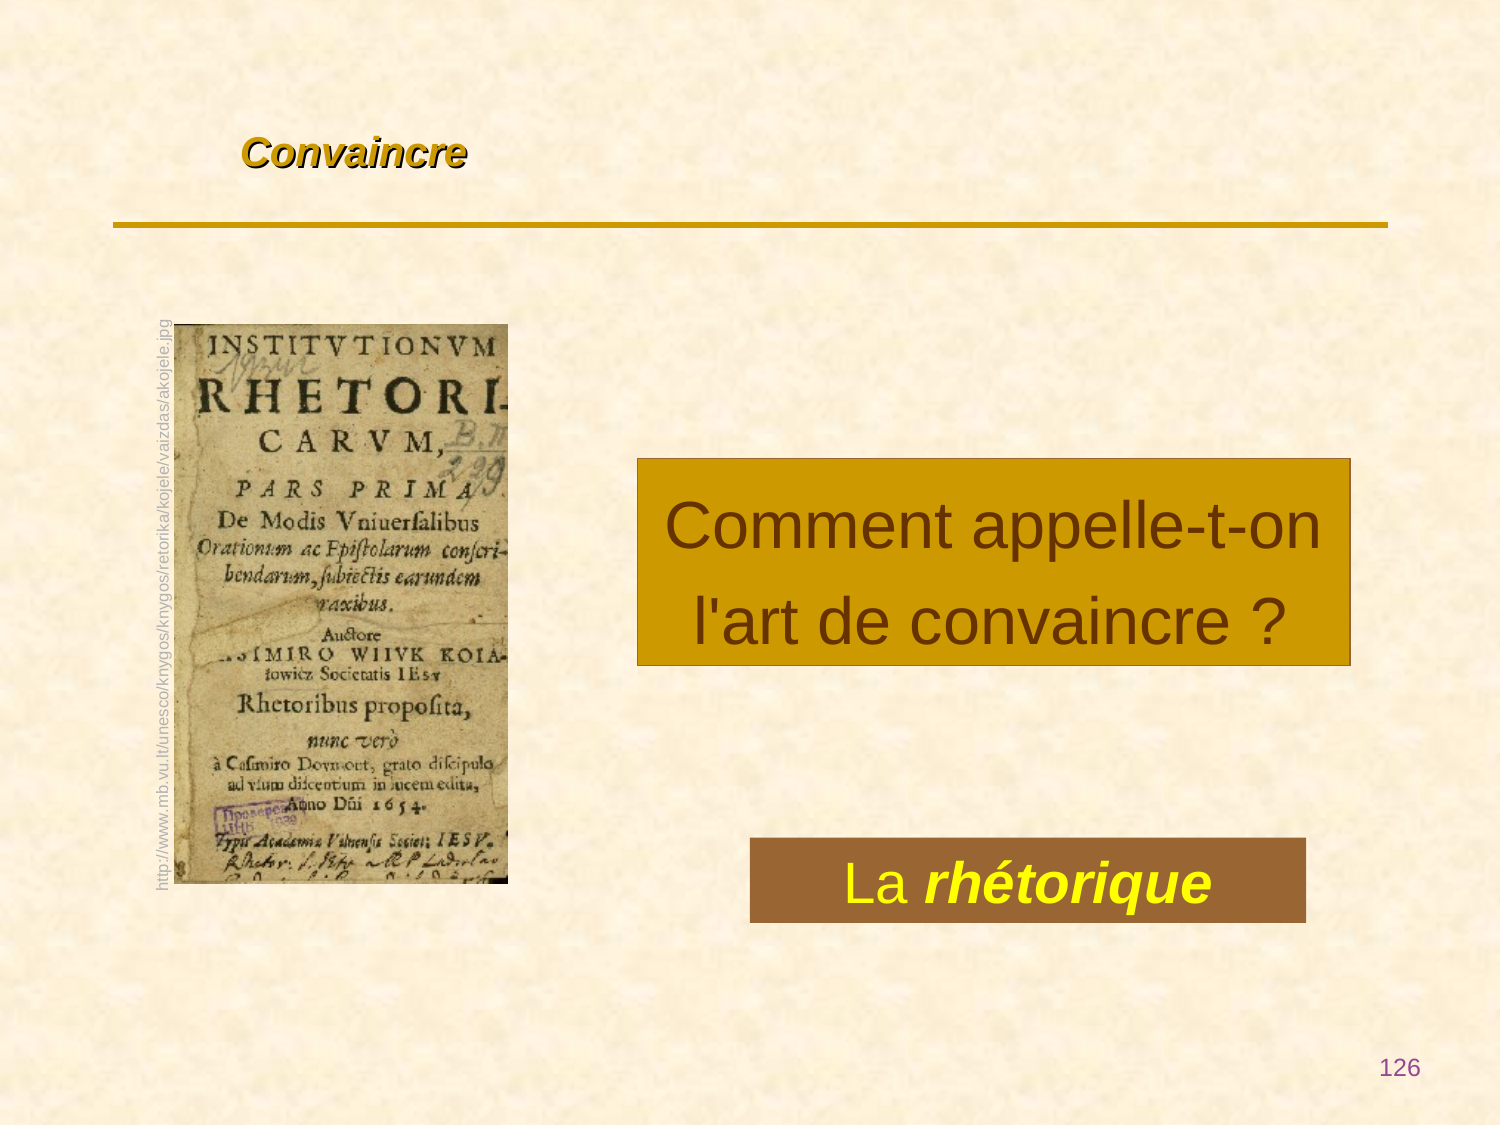

Convaincre
http://www.mb.vu.lt/unesco/knygos/knygos/retorika/kojele/vaizdas/akojele.jpg
Comment appelle-t-on l'art de convaincre ?
La rhétorique
126